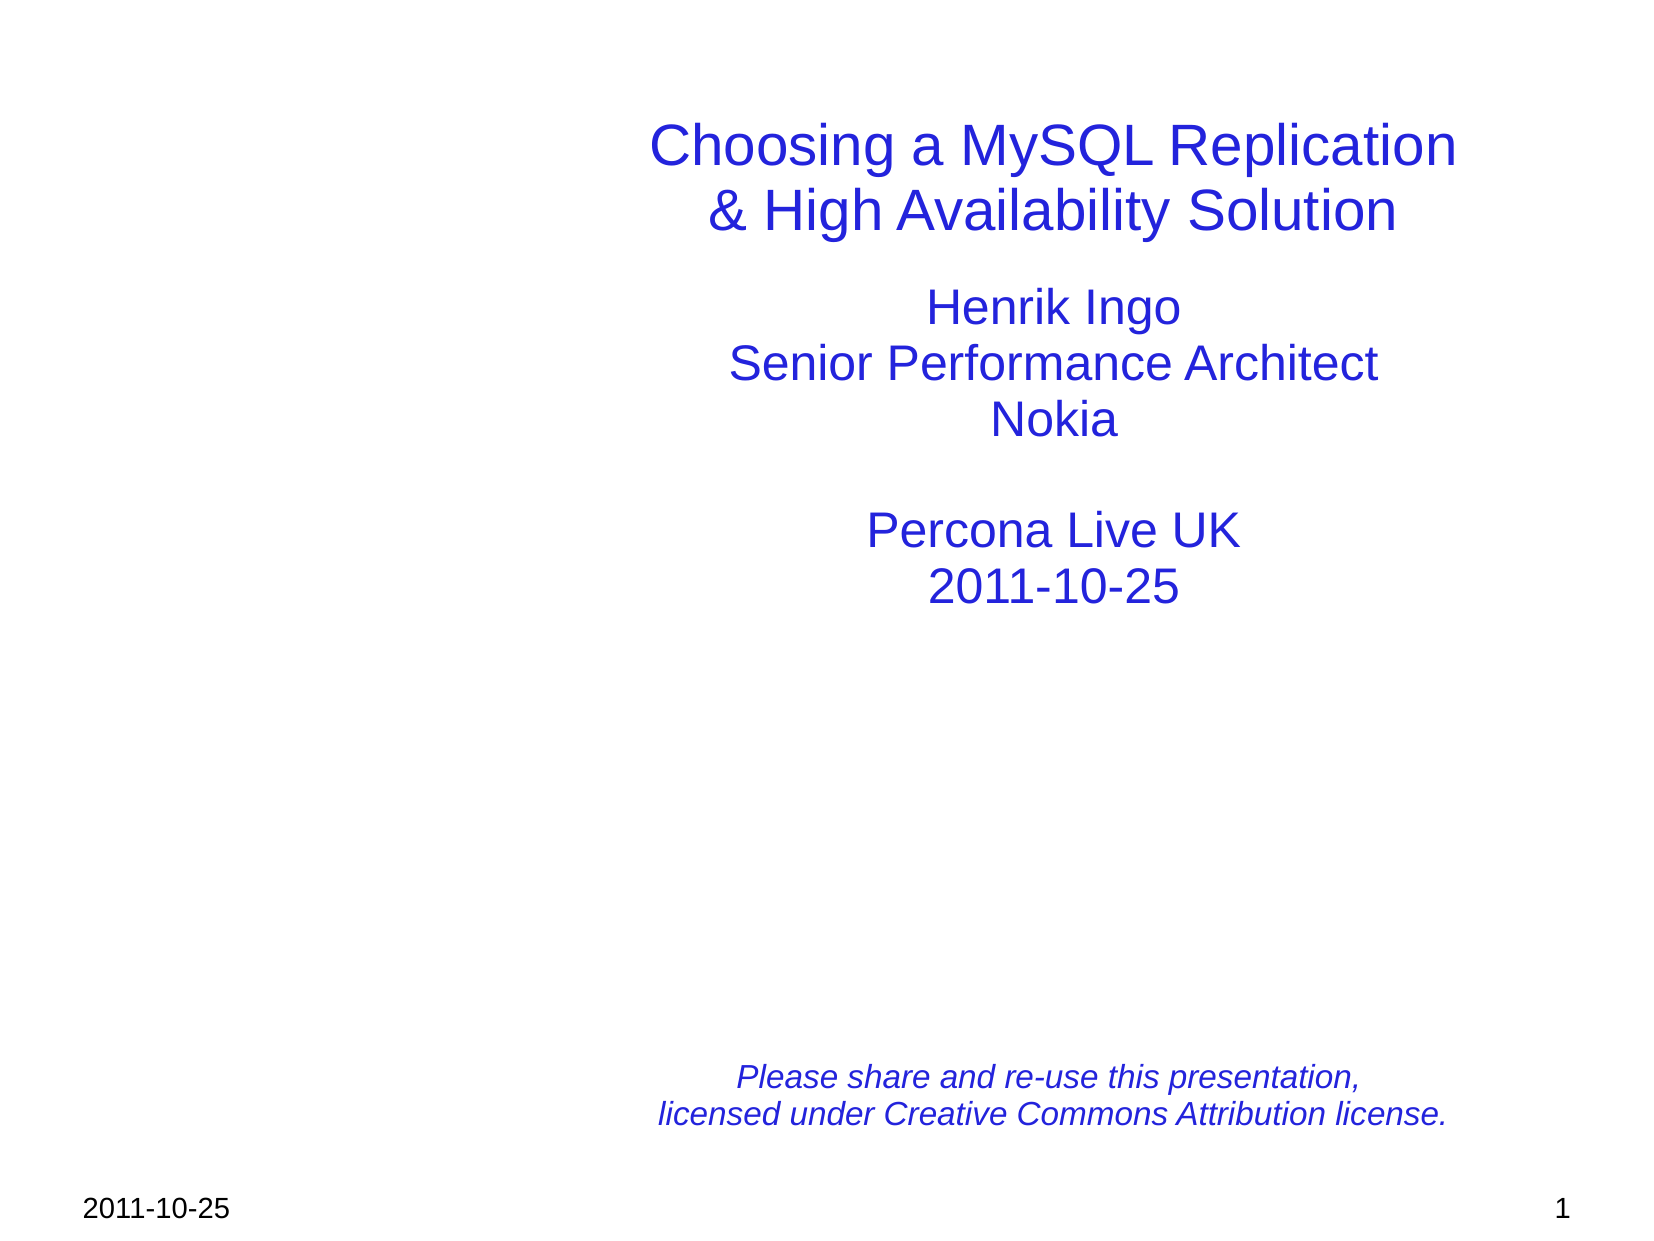

# Choosing a MySQL Replication & High Availability Solution
Henrik Ingo
Senior Performance Architect
Nokia
Percona Live UK
2011-10-25
Please share and re-use this presentation,
licensed under Creative Commons Attribution license.
2011-10-25
1